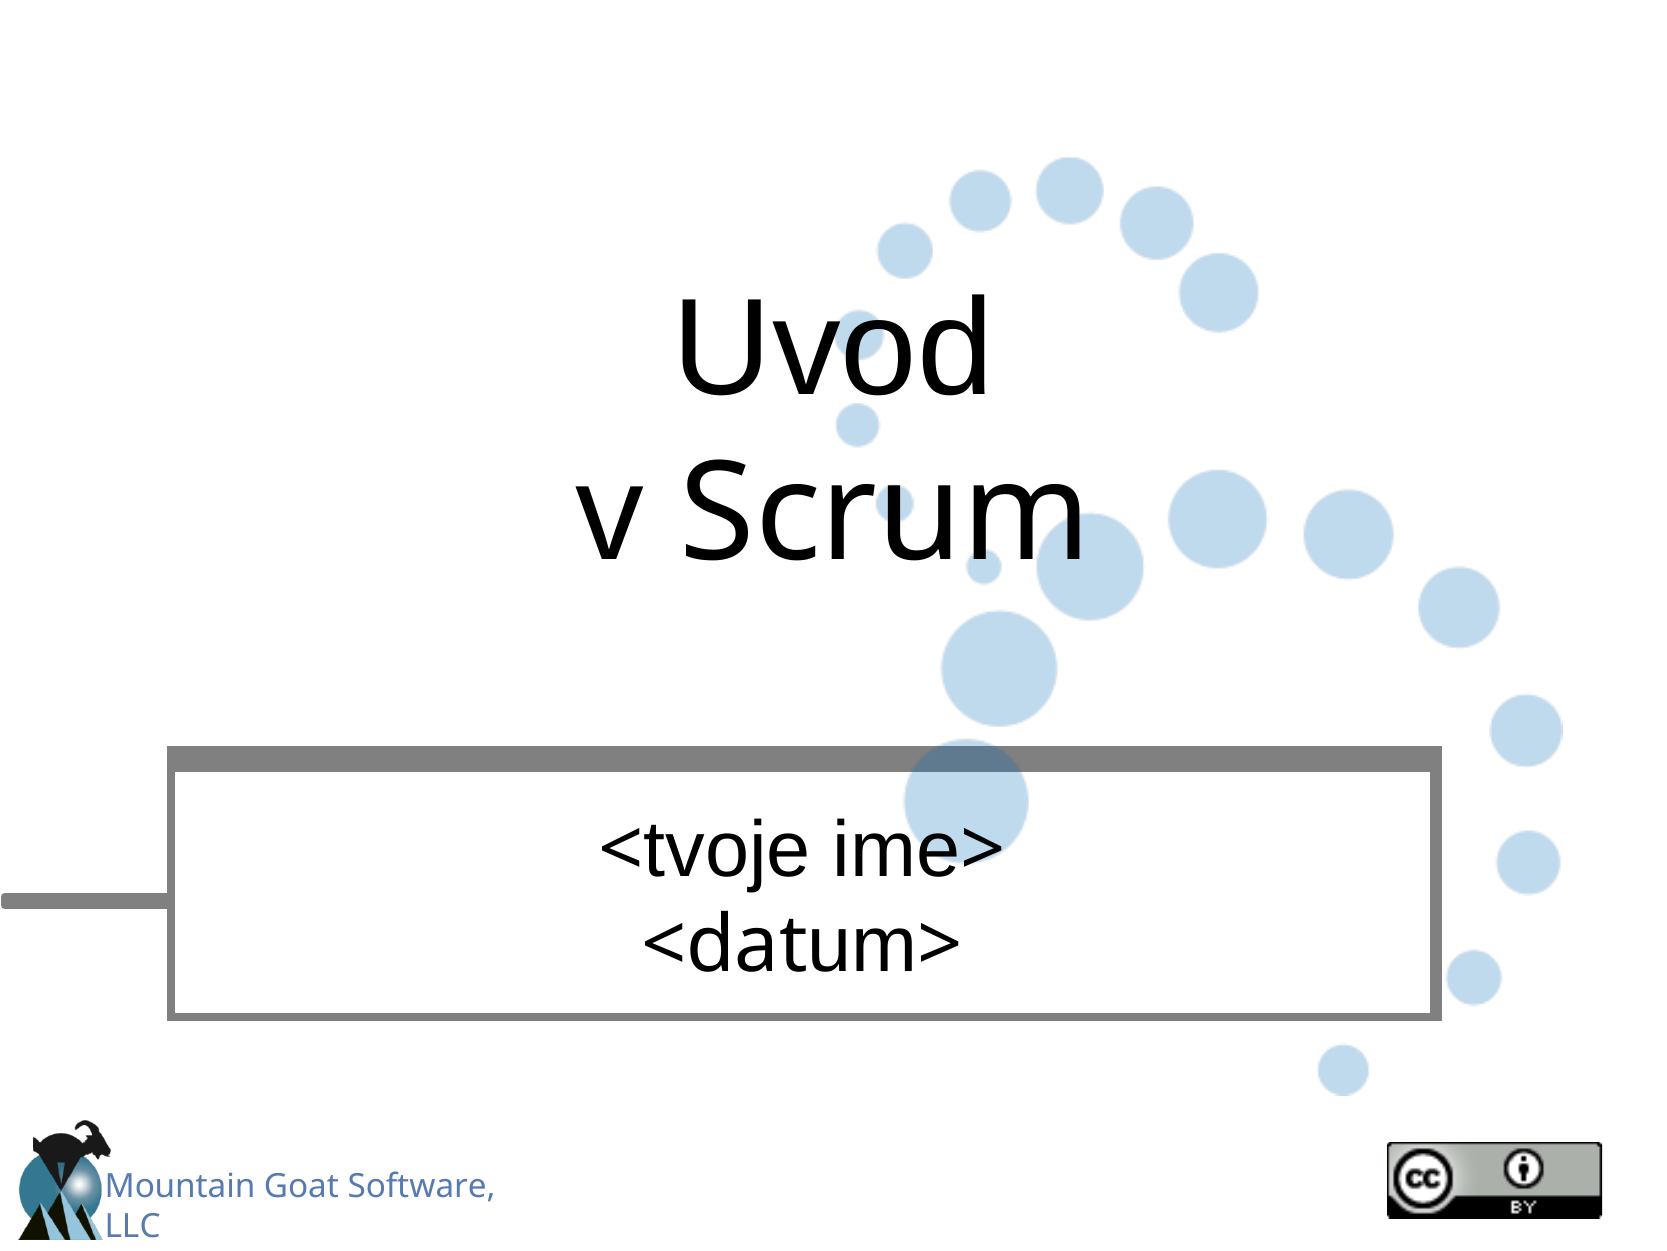

# Uvod v Scrum
<tvoje ime>
<datum>